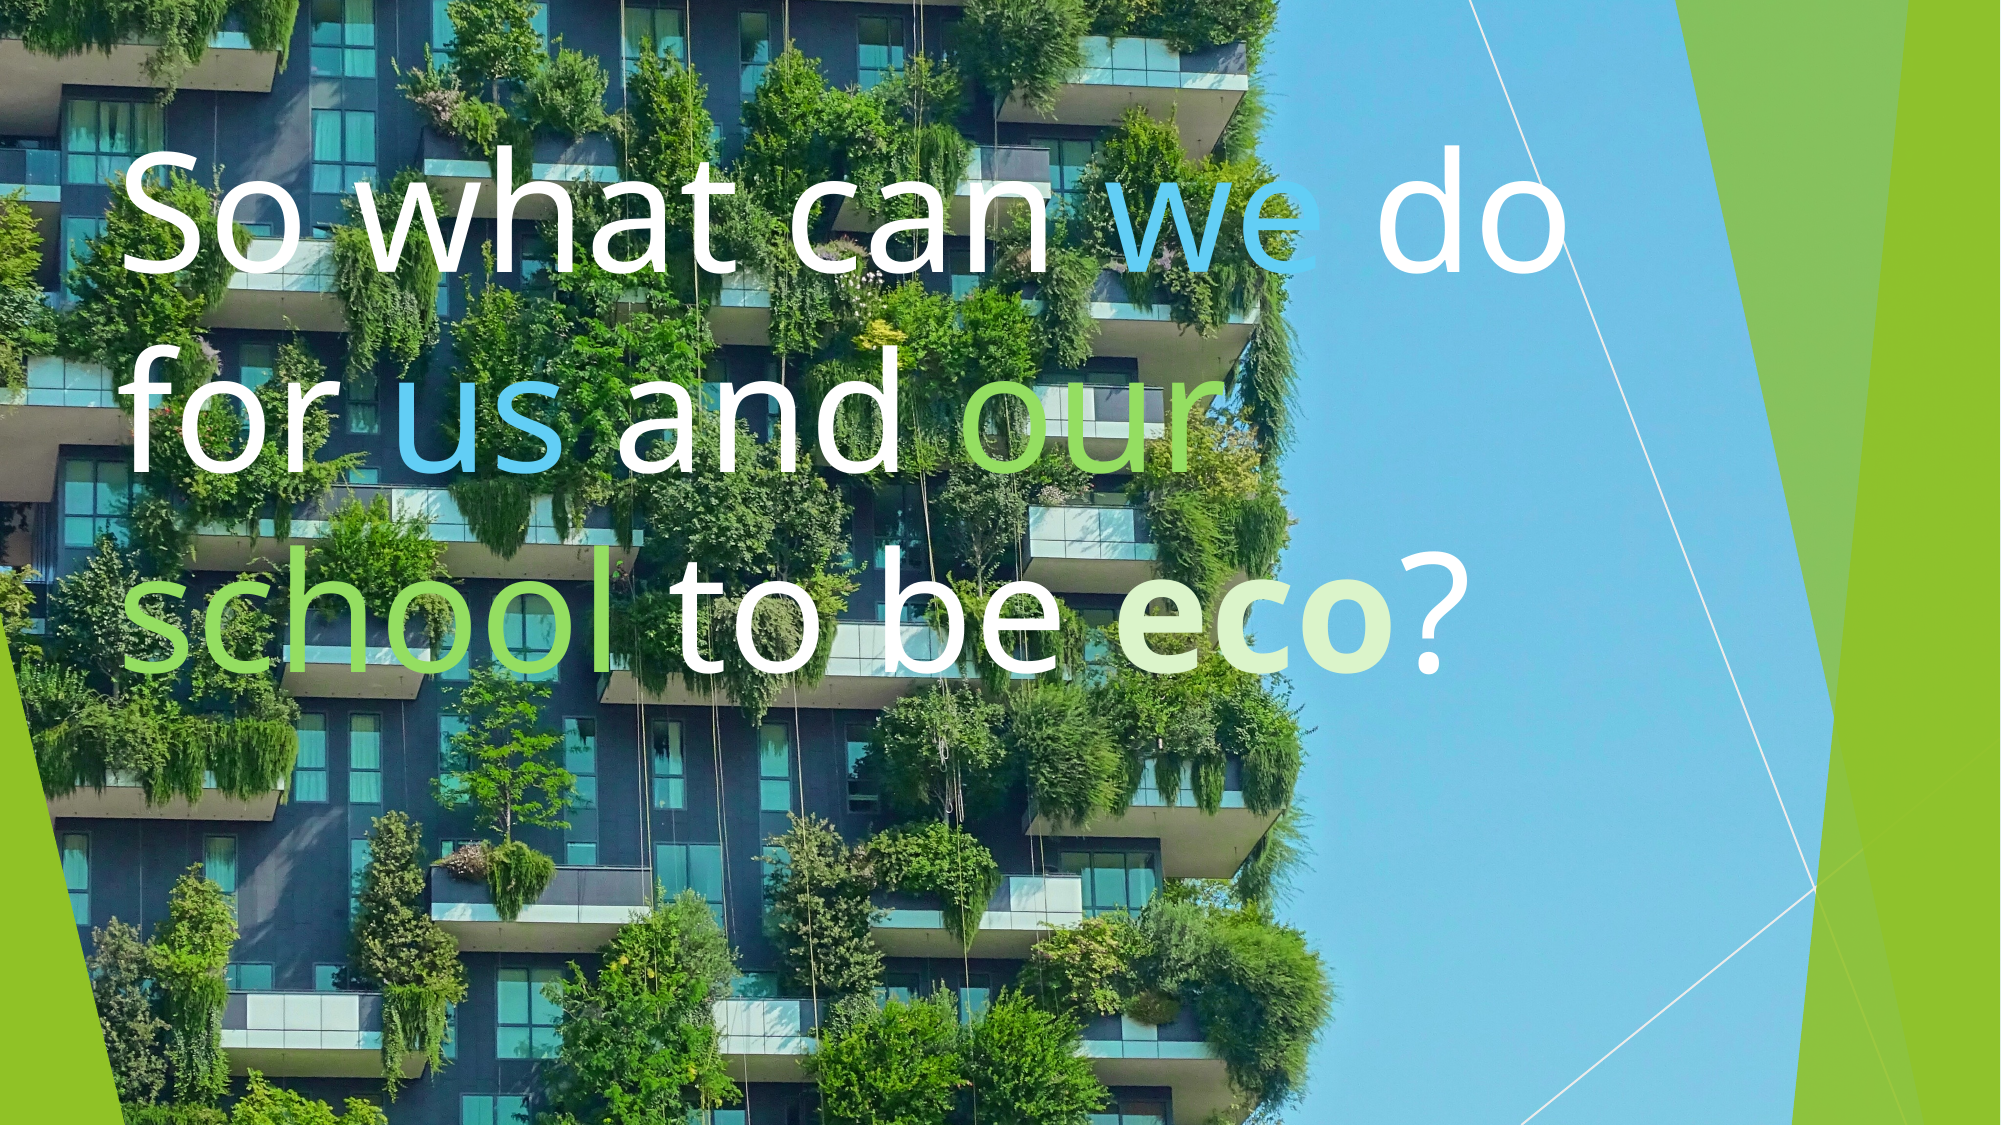

So what can we do for us and our school to be eco?